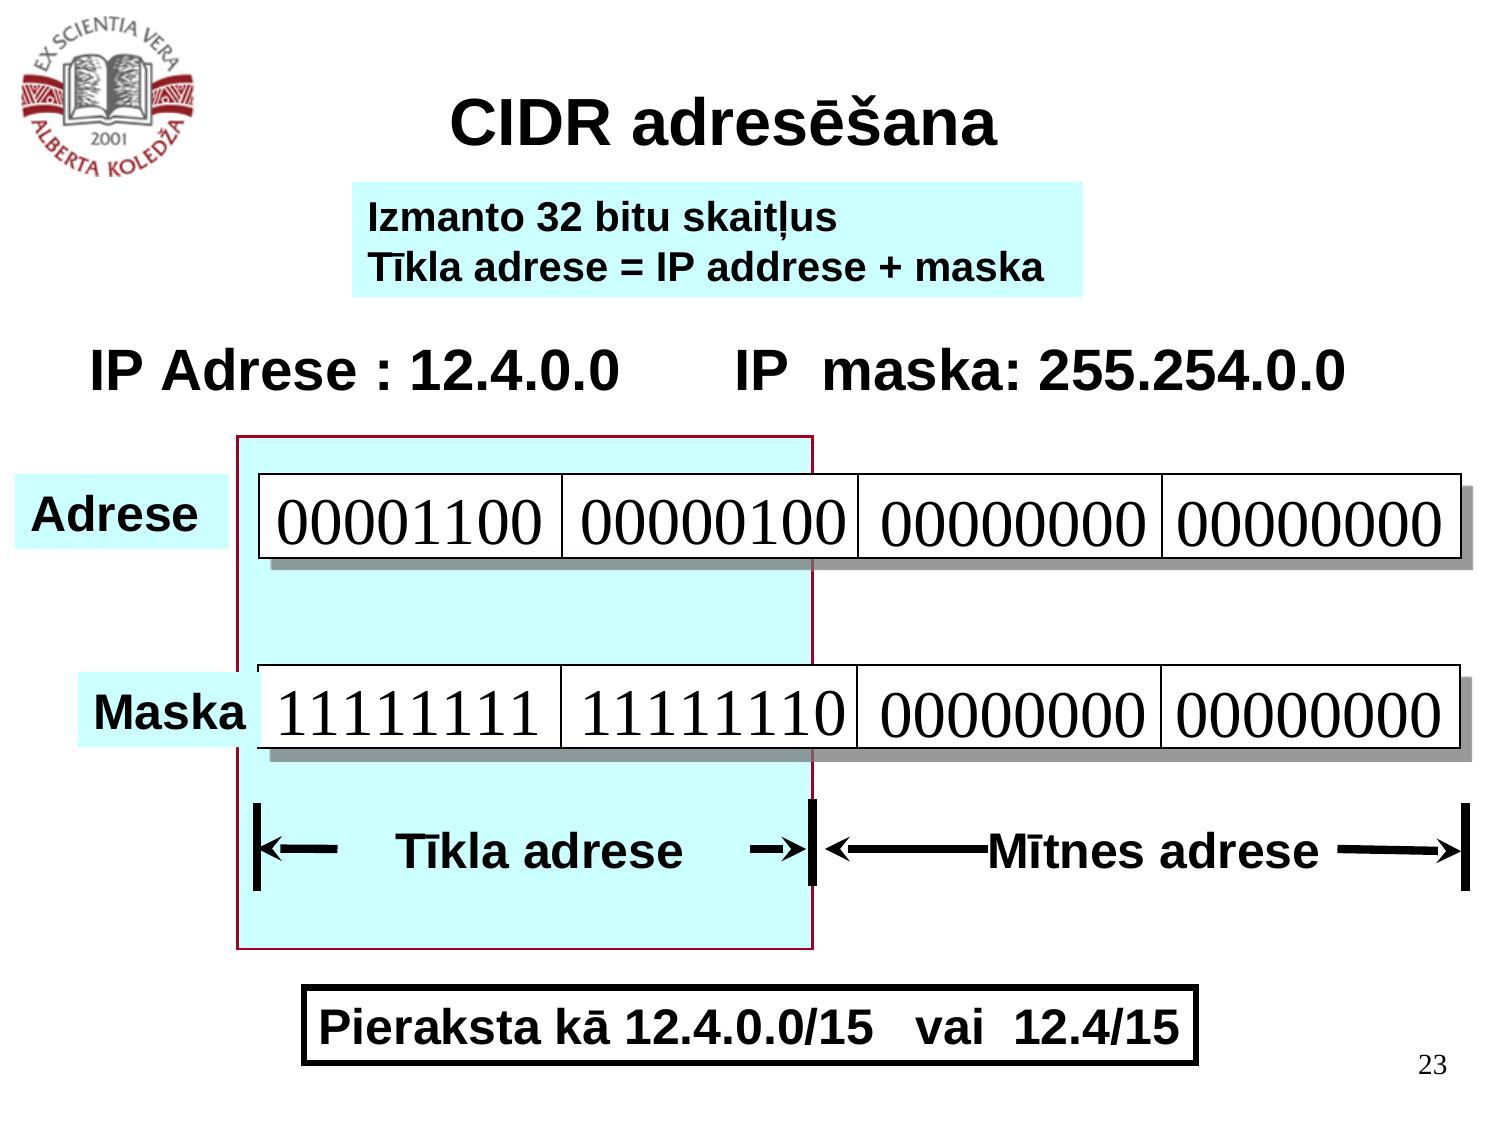

# CIDR adresēšana
Izmanto 32 bitu skaitļus
Tīkla adrese = IP addrese + maska
IP Adrese : 12.4.0.0 IP maska: 255.254.0.0
00001100
00000100
00000000
00000000
Adrese
11111111
11111110
00000000
00000000
Maska
Tīkla adrese
Mītnes adrese
Pieraksta kā 12.4.0.0/15 vai 12.4/15